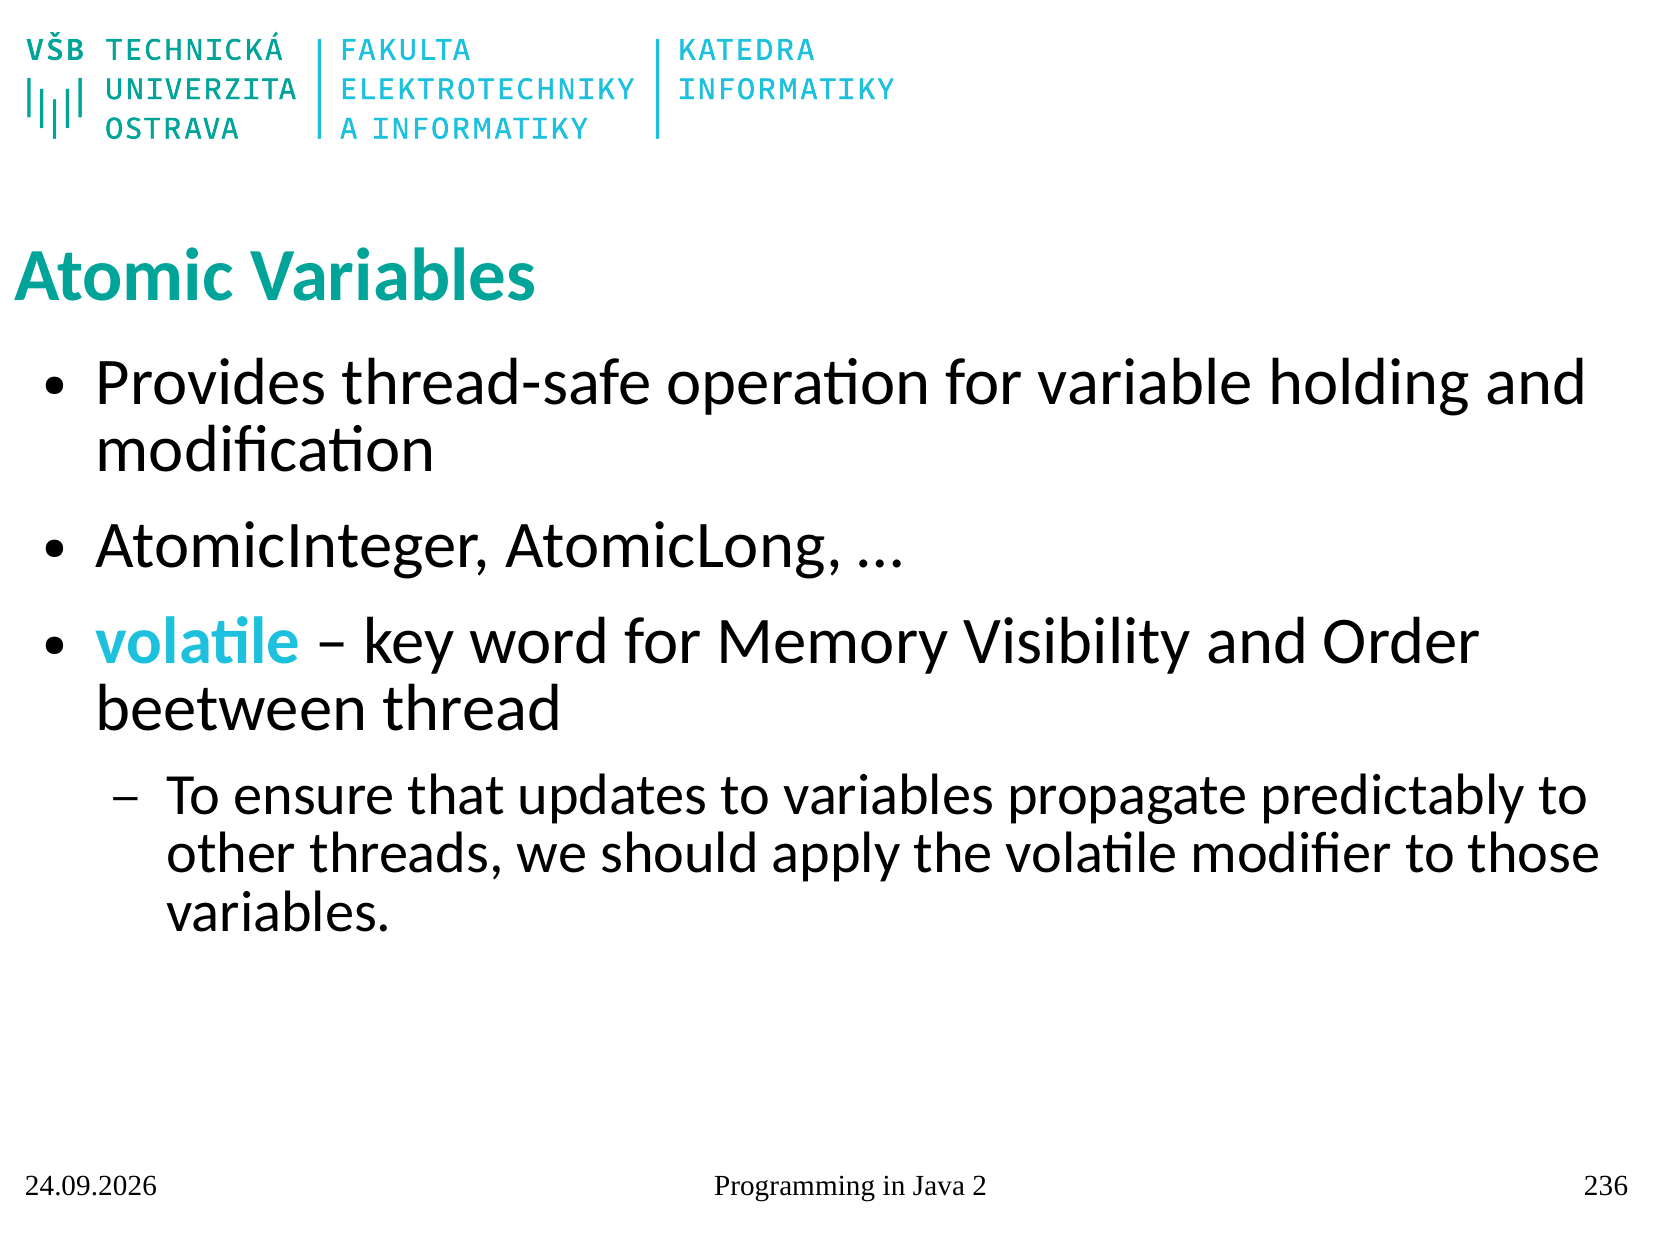

# Atomic Variables
Provides thread-safe operation for variable holding and modification
AtomicInteger, AtomicLong, …
volatile – key word for Memory Visibility and Order beetween thread
To ensure that updates to variables propagate predictably to other threads, we should apply the volatile modifier to those variables.
Programming in Java 2
236